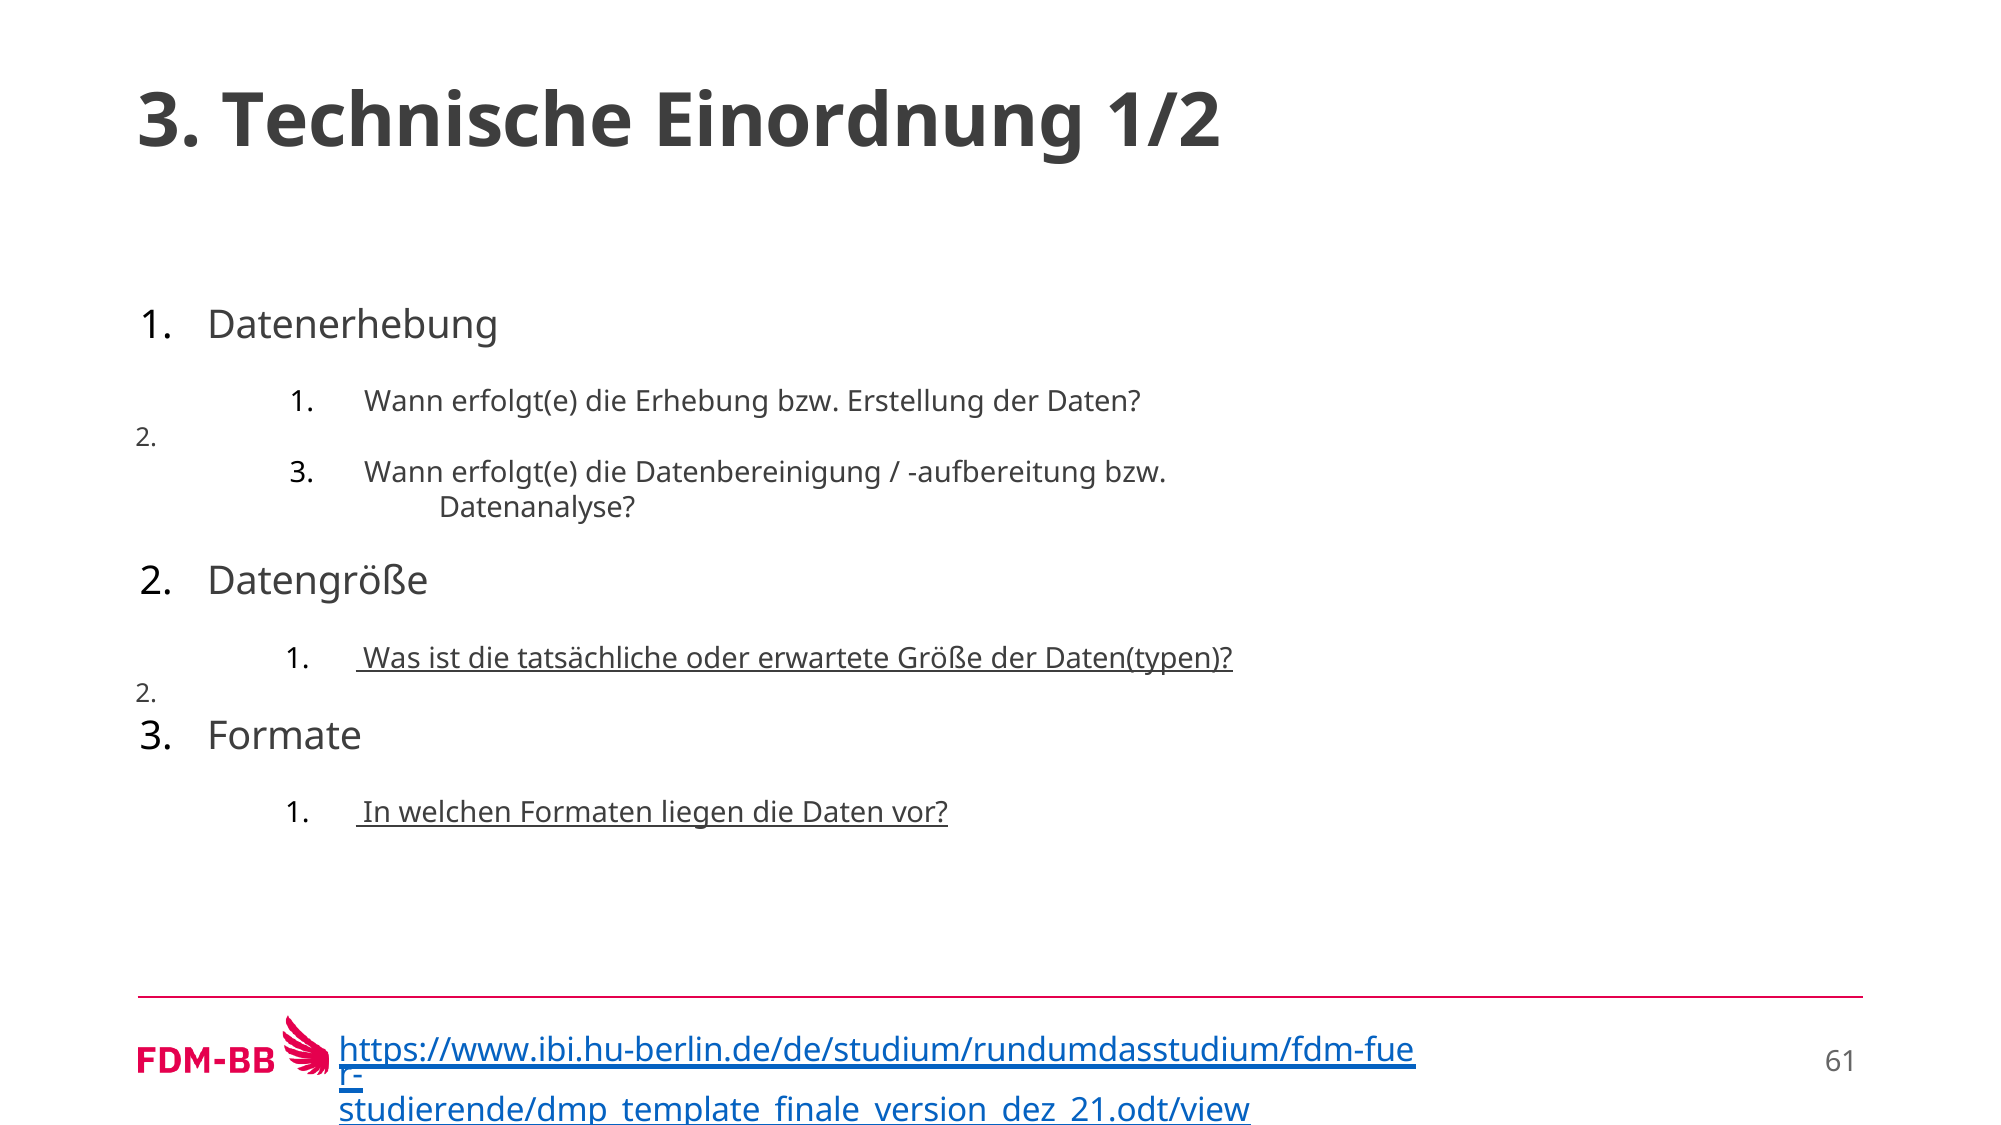

# 3. Technische Einordnung 1/2
Datenerhebung
Wann erfolgt(e) die Erhebung bzw. Erstellung der Daten?
Wann erfolgt(e) die Datenbereinigung / -aufbereitung bzw. Datenanalyse?
Datengröße
 Was ist die tatsächliche oder erwartete Größe der Daten(typen)?
Formate
 In welchen Formaten liegen die Daten vor?
https://www.ibi.hu-berlin.de/de/studium/rundumdasstudium/fdm-fuer-studierende/dmp_template_finale_version_dez_21.odt/view
61